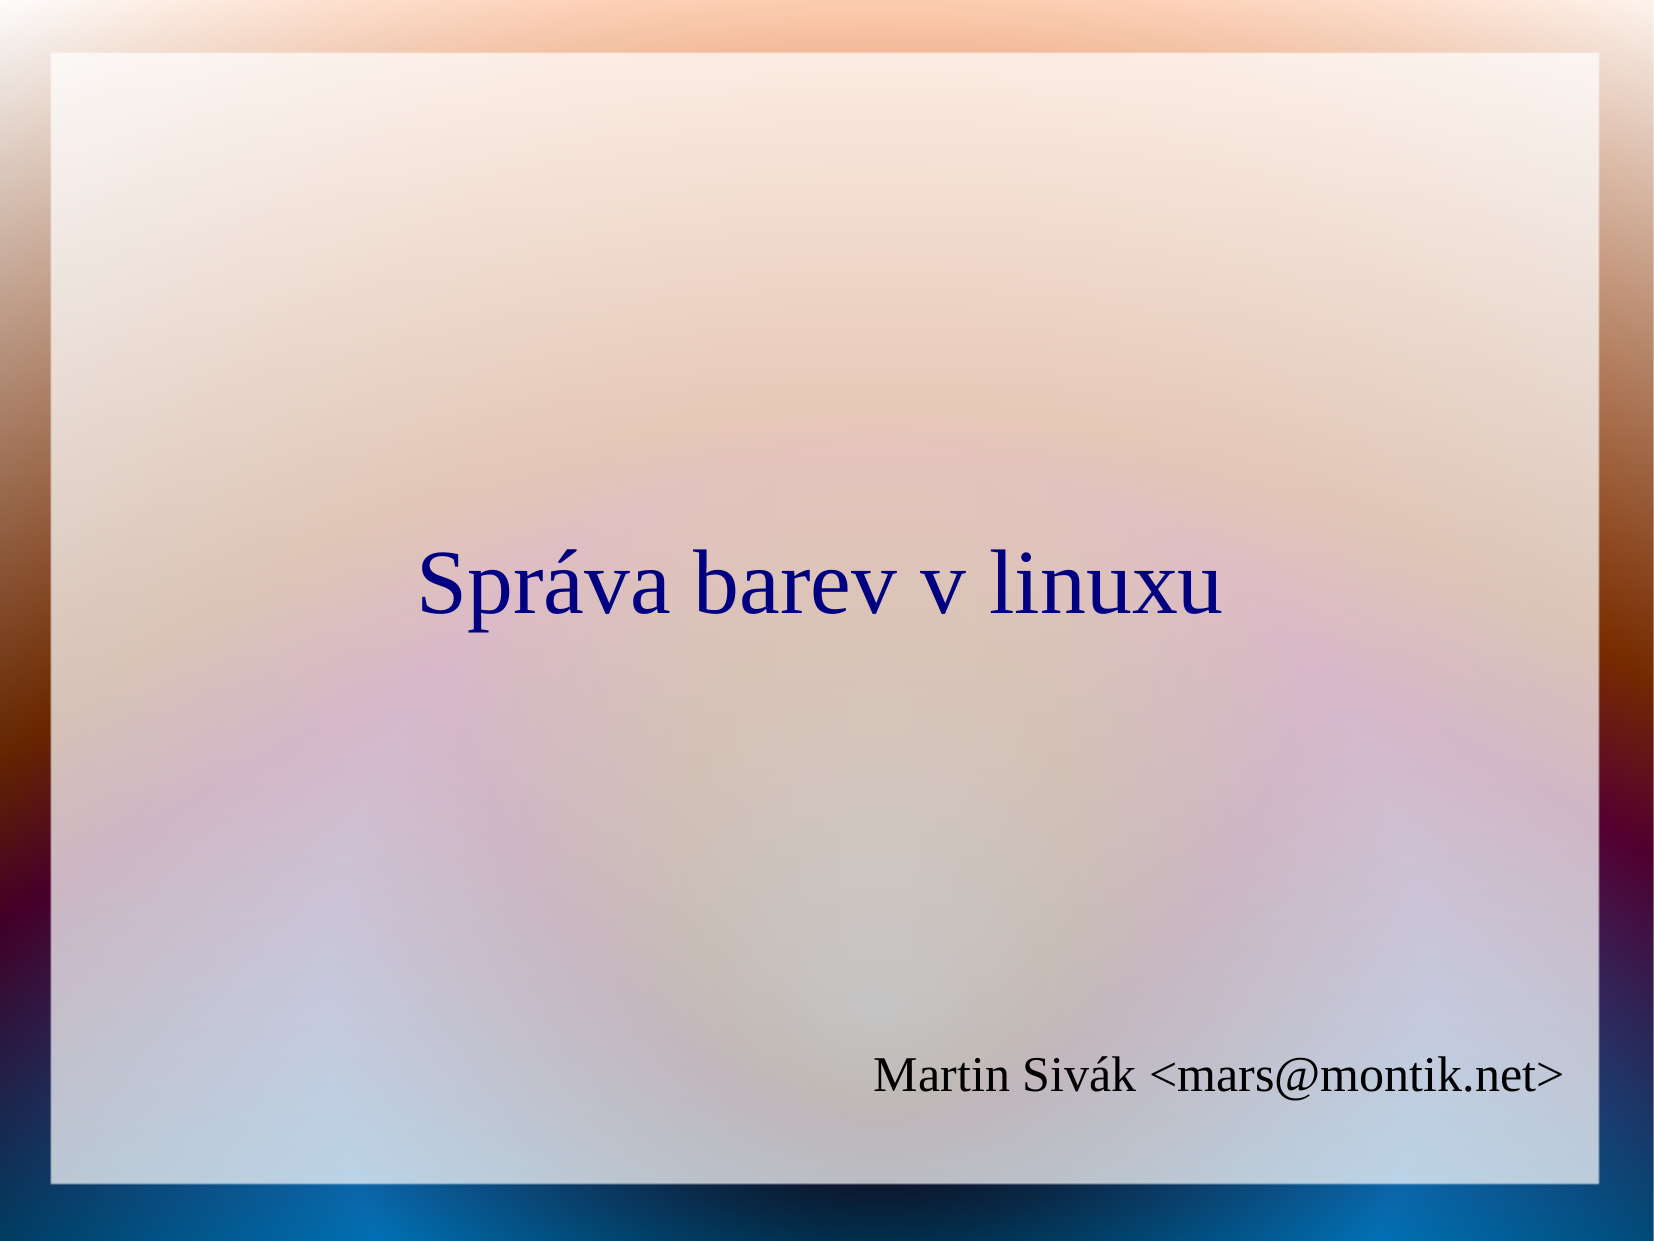

# Správa barev v linuxu
Martin Sivák <mars@montik.net>